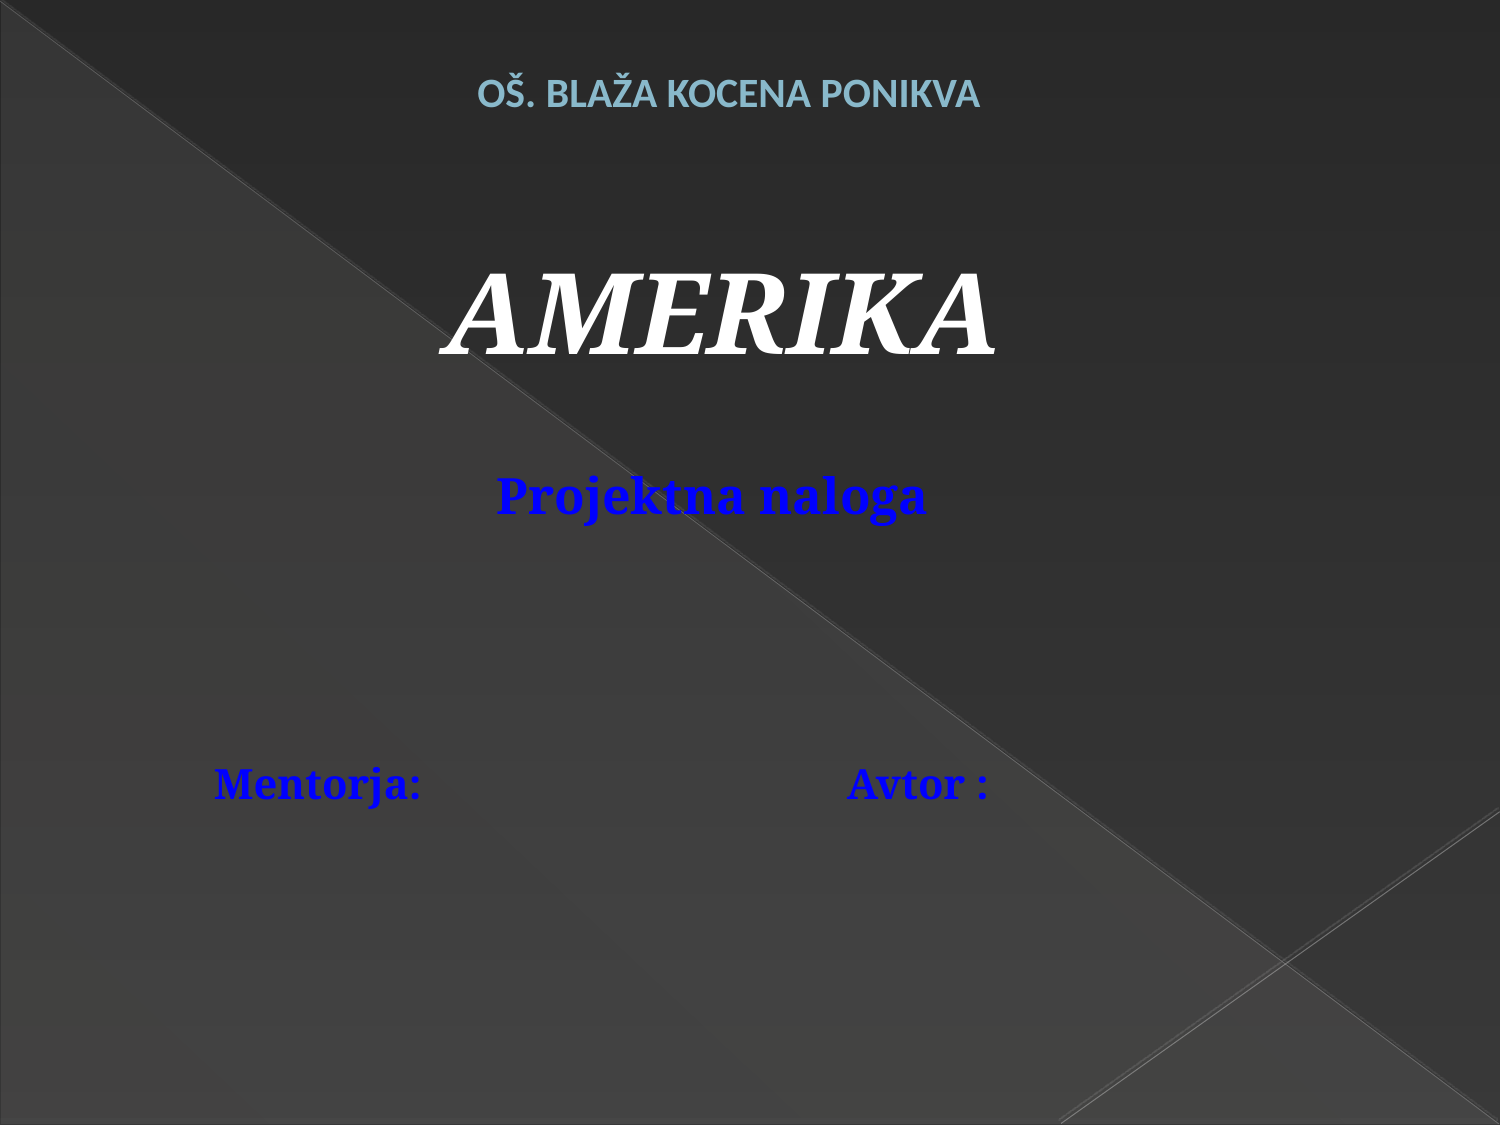

# OŠ. BLAŽA KOCENA PONIKVA
 AMERIKA
 Projektna naloga
Mentorja:
Avtor :